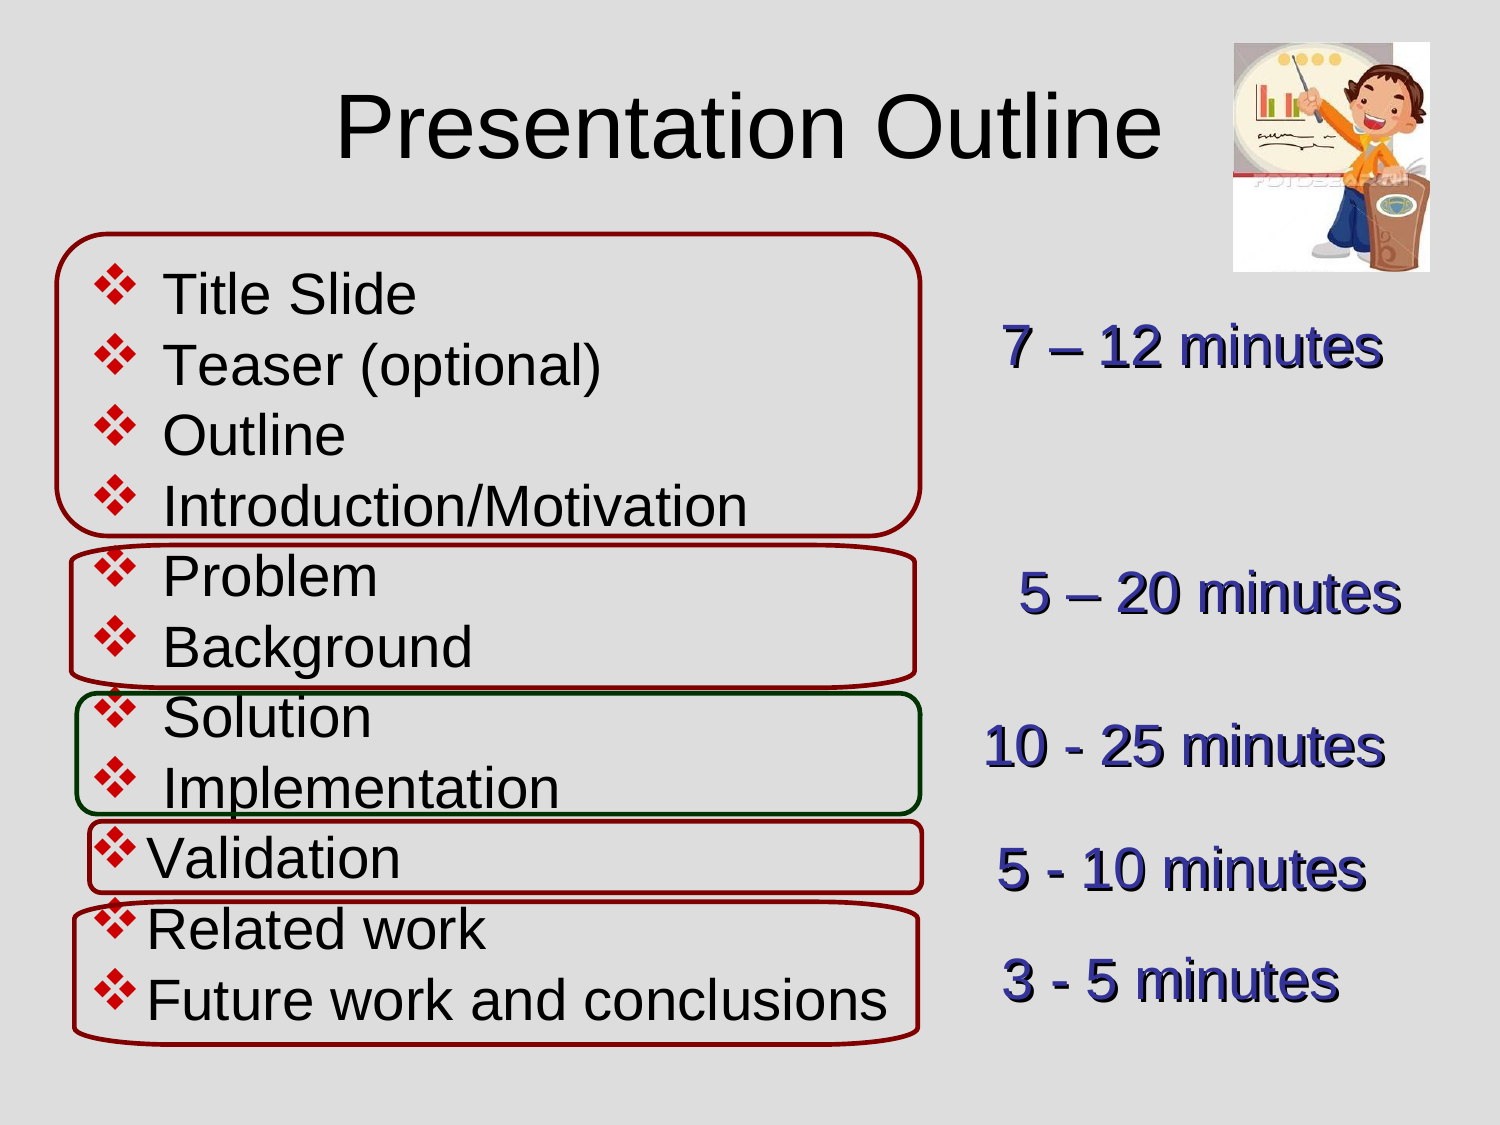

# Presentation Outline
 Title Slide
 Teaser (optional)
 Outline
 Introduction/Motivation
 Problem
 Background
 Solution
 Implementation
Validation
Related work
Future work and conclusions
7 – 12 minutes
5 – 20 minutes
10 - 25 minutes
5 - 10 minutes
3 - 5 minutes